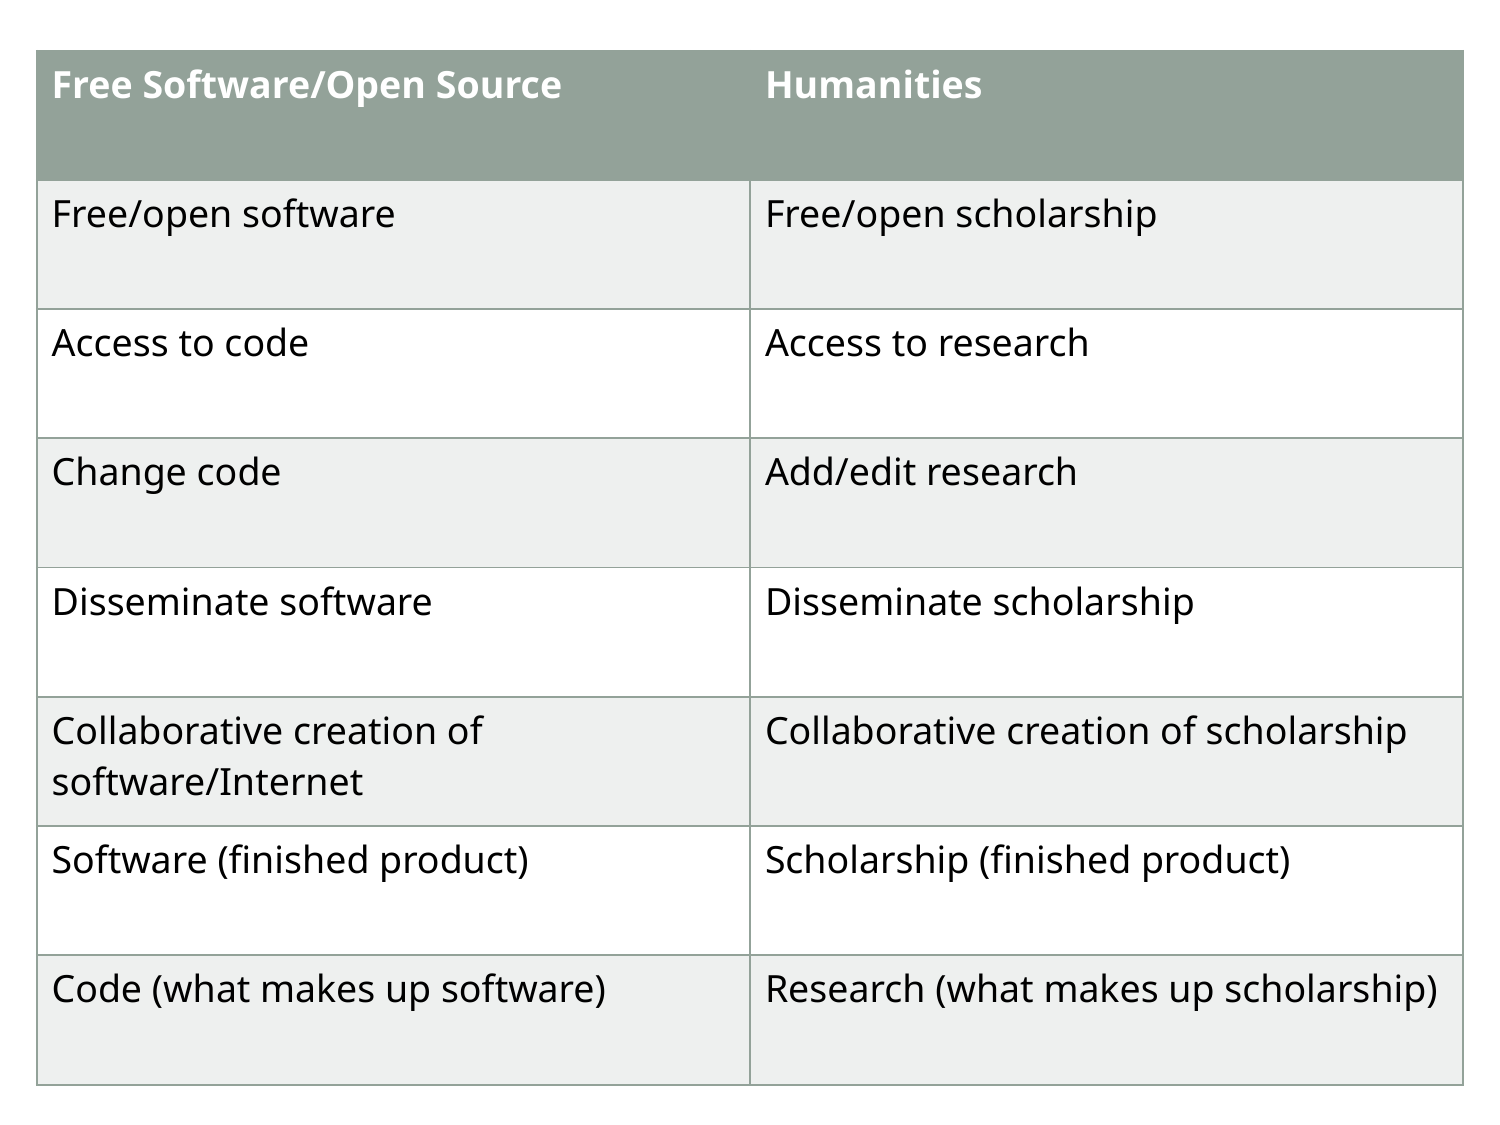

| Free Software/Open Source | Humanities |
| --- | --- |
| Free/open software | Free/open scholarship |
| Access to code | Access to research |
| Change code | Add/edit research |
| Disseminate software | Disseminate scholarship |
| Collaborative creation of software/Internet | Collaborative creation of scholarship |
| Software (finished product) | Scholarship (finished product) |
| Code (what makes up software) | Research (what makes up scholarship) |